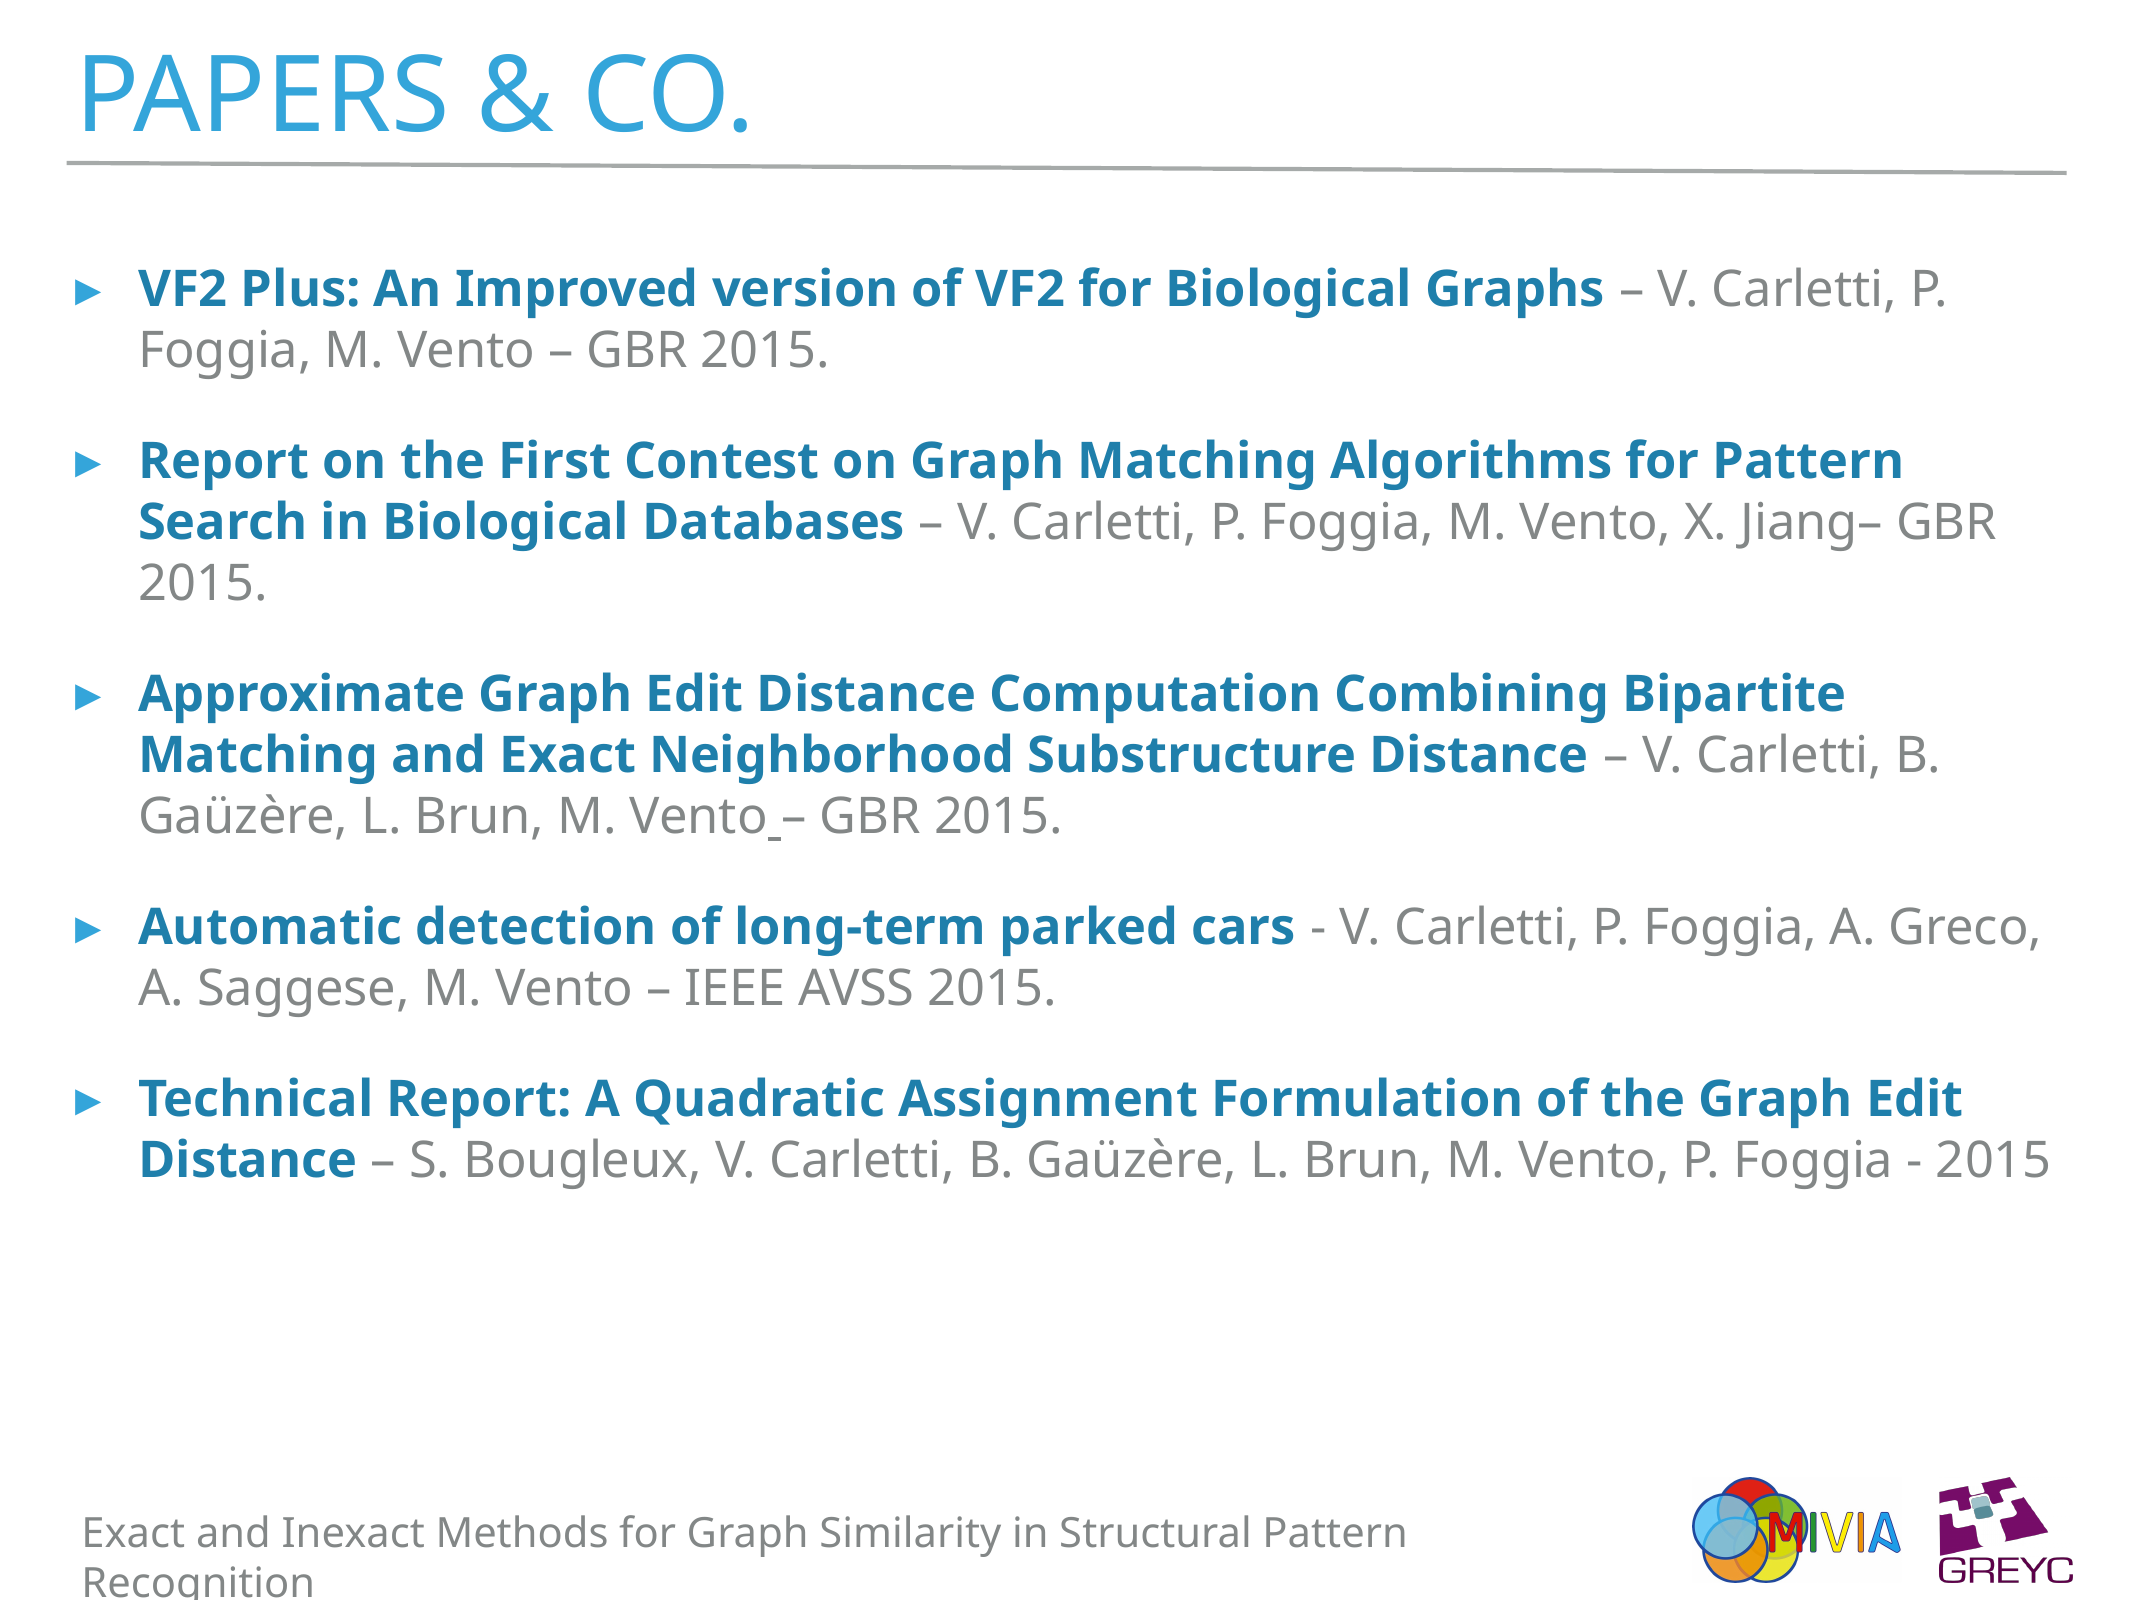

PAPErS & Co.
# VF2 Plus: An Improved version of VF2 for Biological Graphs – V. Carletti, P. Foggia, M. Vento – GBR 2015.
Report on the First Contest on Graph Matching Algorithms for Pattern Search in Biological Databases – V. Carletti, P. Foggia, M. Vento, X. Jiang– GBR 2015.
Approximate Graph Edit Distance Computation Combining Bipartite Matching and Exact Neighborhood Substructure Distance – V. Carletti, B. Gaüzère, L. Brun, M. Vento – GBR 2015.
Automatic detection of long-term parked cars - V. Carletti, P. Foggia, A. Greco, A. Saggese, M. Vento – IEEE AVSS 2015.
Technical Report: A Quadratic Assignment Formulation of the Graph Edit Distance – S. Bougleux, V. Carletti, B. Gaüzère, L. Brun, M. Vento, P. Foggia - 2015